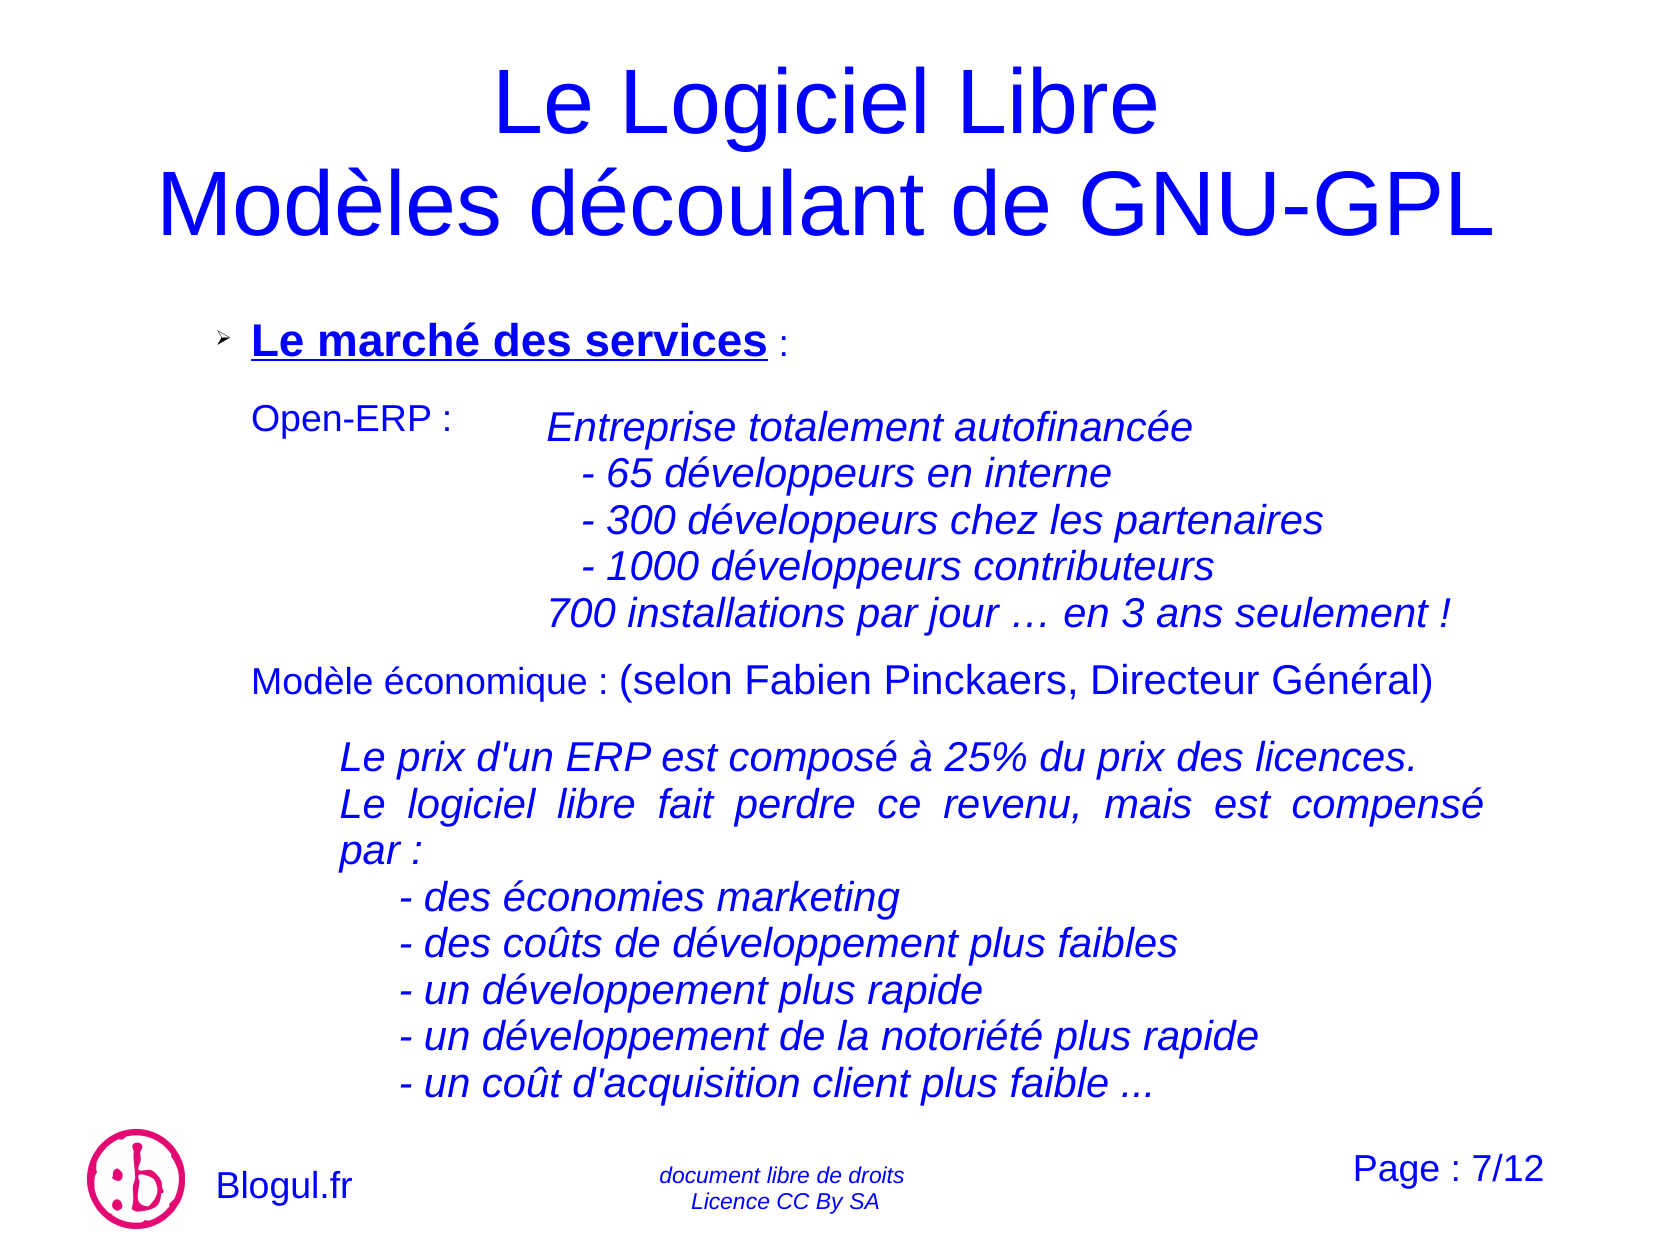

# Le Logiciel Libre Modèles découlant de GNU-GPL
Le marché des services :
Open-ERP :
Entreprise totalement autofinancée
 - 65 développeurs en interne
 - 300 développeurs chez les partenaires
 - 1000 développeurs contributeurs
700 installations par jour … en 3 ans seulement !
Modèle économique : (selon Fabien Pinckaers, Directeur Général)
Le prix d'un ERP est composé à 25% du prix des licences.
Le logiciel libre fait perdre ce revenu, mais est compensé par :
- des économies marketing
- des coûts de développement plus faibles
- un développement plus rapide
- un développement de la notoriété plus rapide
- un coût d'acquisition client plus faible ...